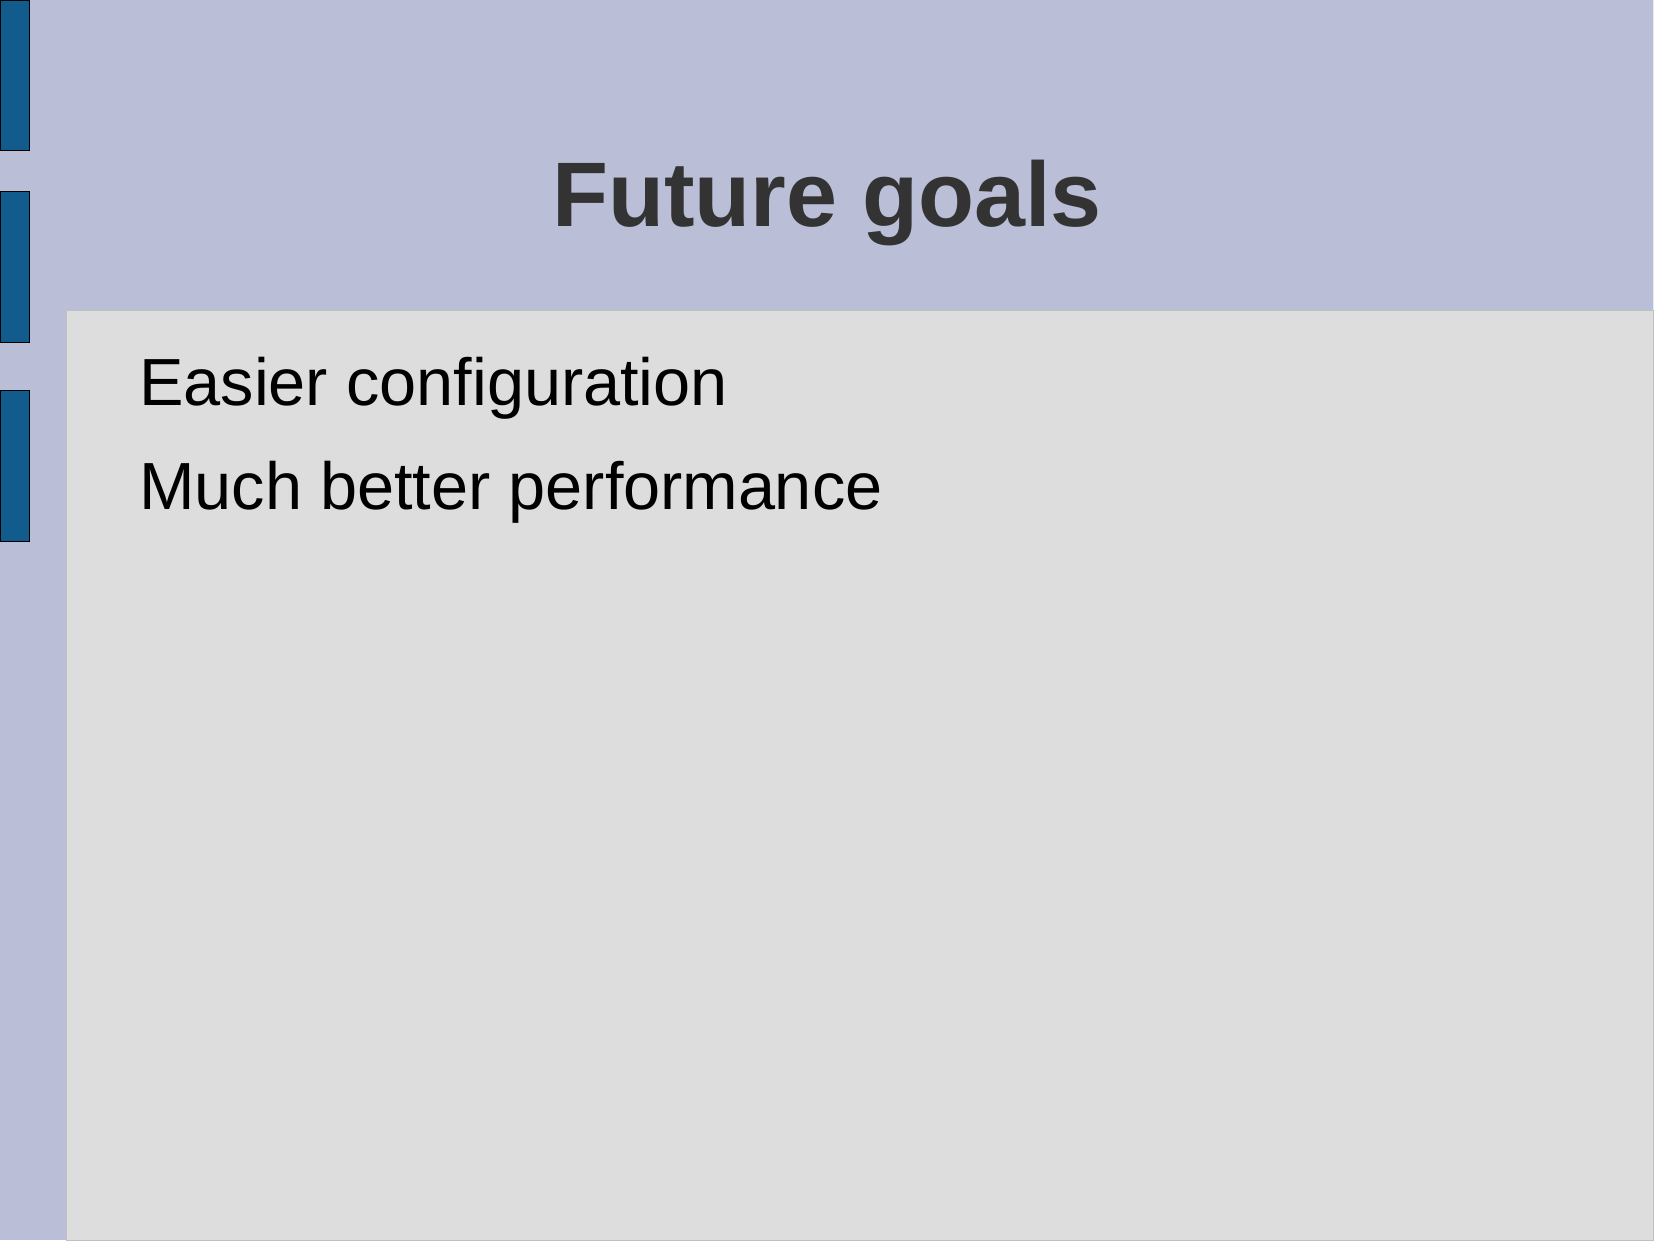

# Future goals
Easier configuration
Much better performance